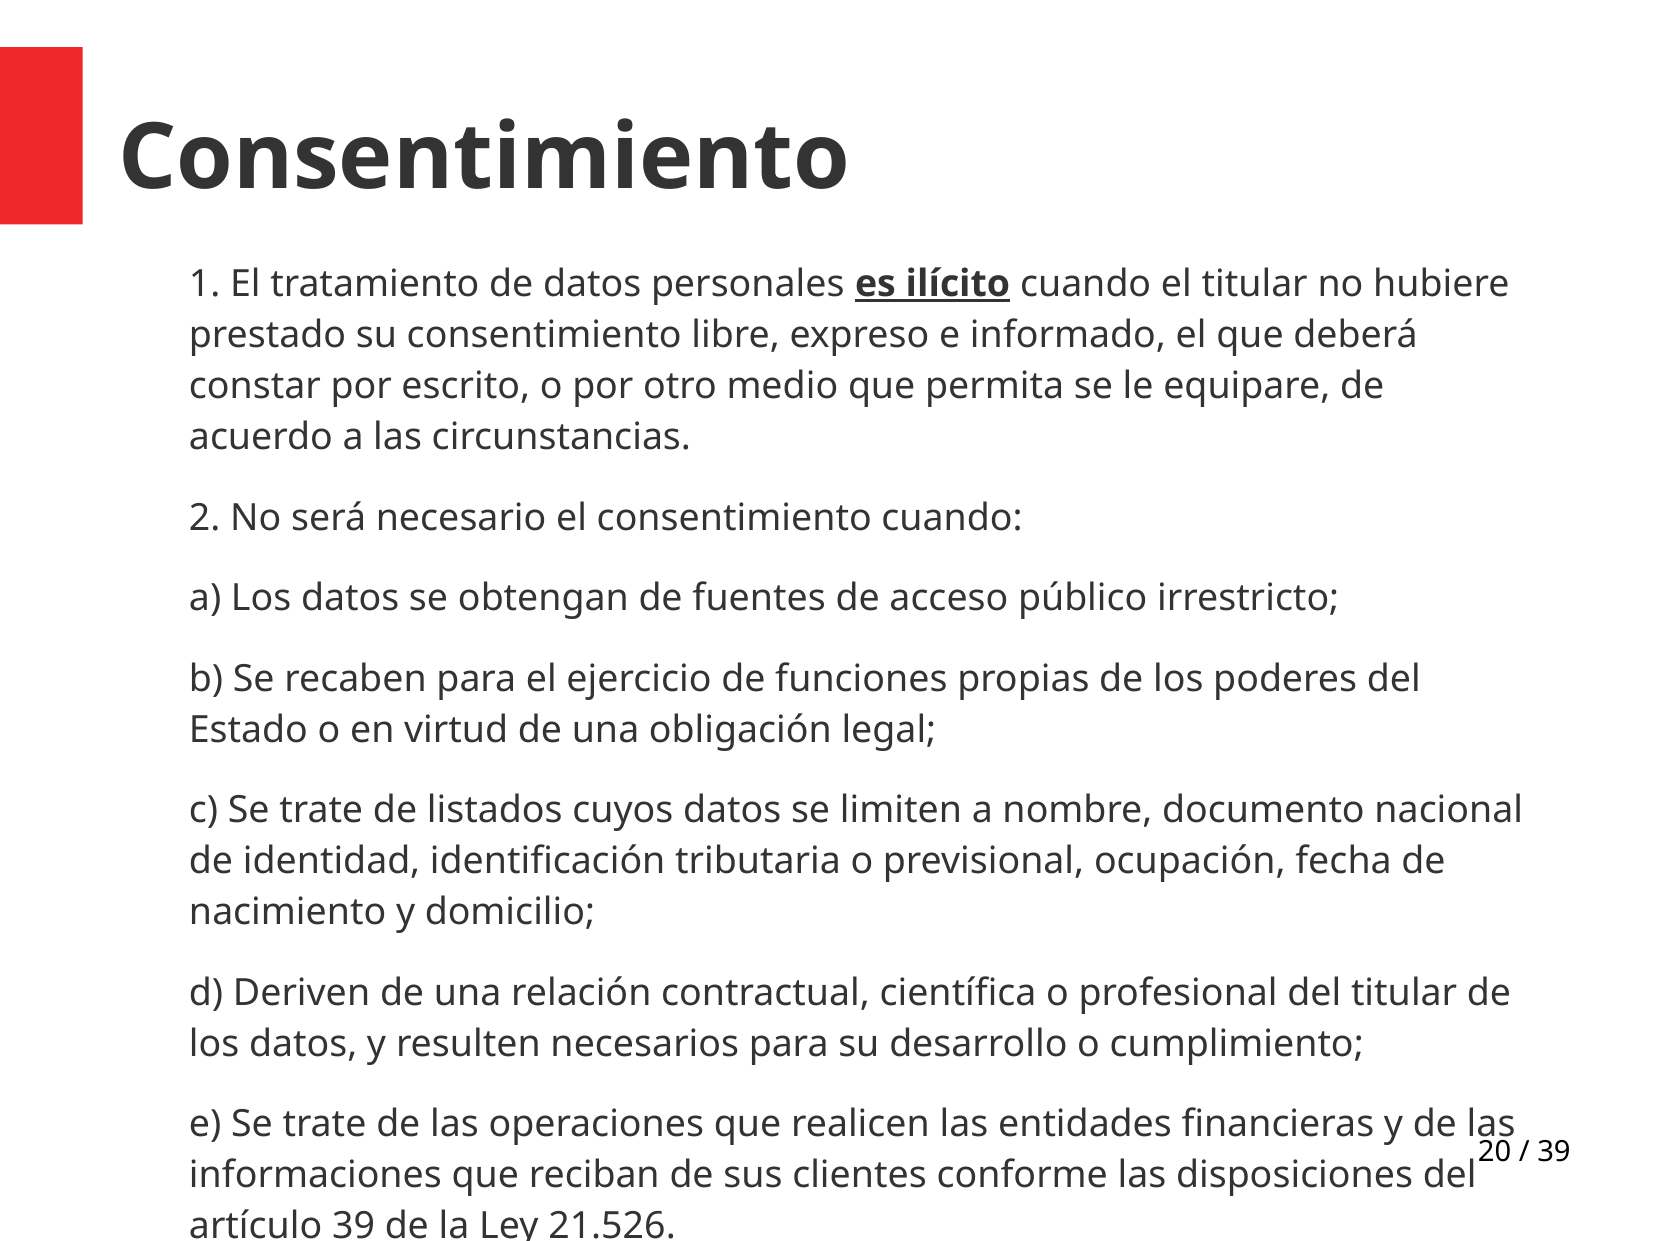

# Consentimiento
1. El tratamiento de datos personales es ilícito cuando el titular no hubiere prestado su consentimiento libre, expreso e informado, el que deberá constar por escrito, o por otro medio que permita se le equipare, de acuerdo a las circunstancias.
2. No será necesario el consentimiento cuando:
a) Los datos se obtengan de fuentes de acceso público irrestricto;
b) Se recaben para el ejercicio de funciones propias de los poderes del Estado o en virtud de una obligación legal;
c) Se trate de listados cuyos datos se limiten a nombre, documento nacional de identidad, identificación tributaria o previsional, ocupación, fecha de nacimiento y domicilio;
d) Deriven de una relación contractual, científica o profesional del titular de los datos, y resulten necesarios para su desarrollo o cumplimiento;
e) Se trate de las operaciones que realicen las entidades financieras y de las informaciones que reciban de sus clientes conforme las disposiciones del artículo 39 de la Ley 21.526.
20